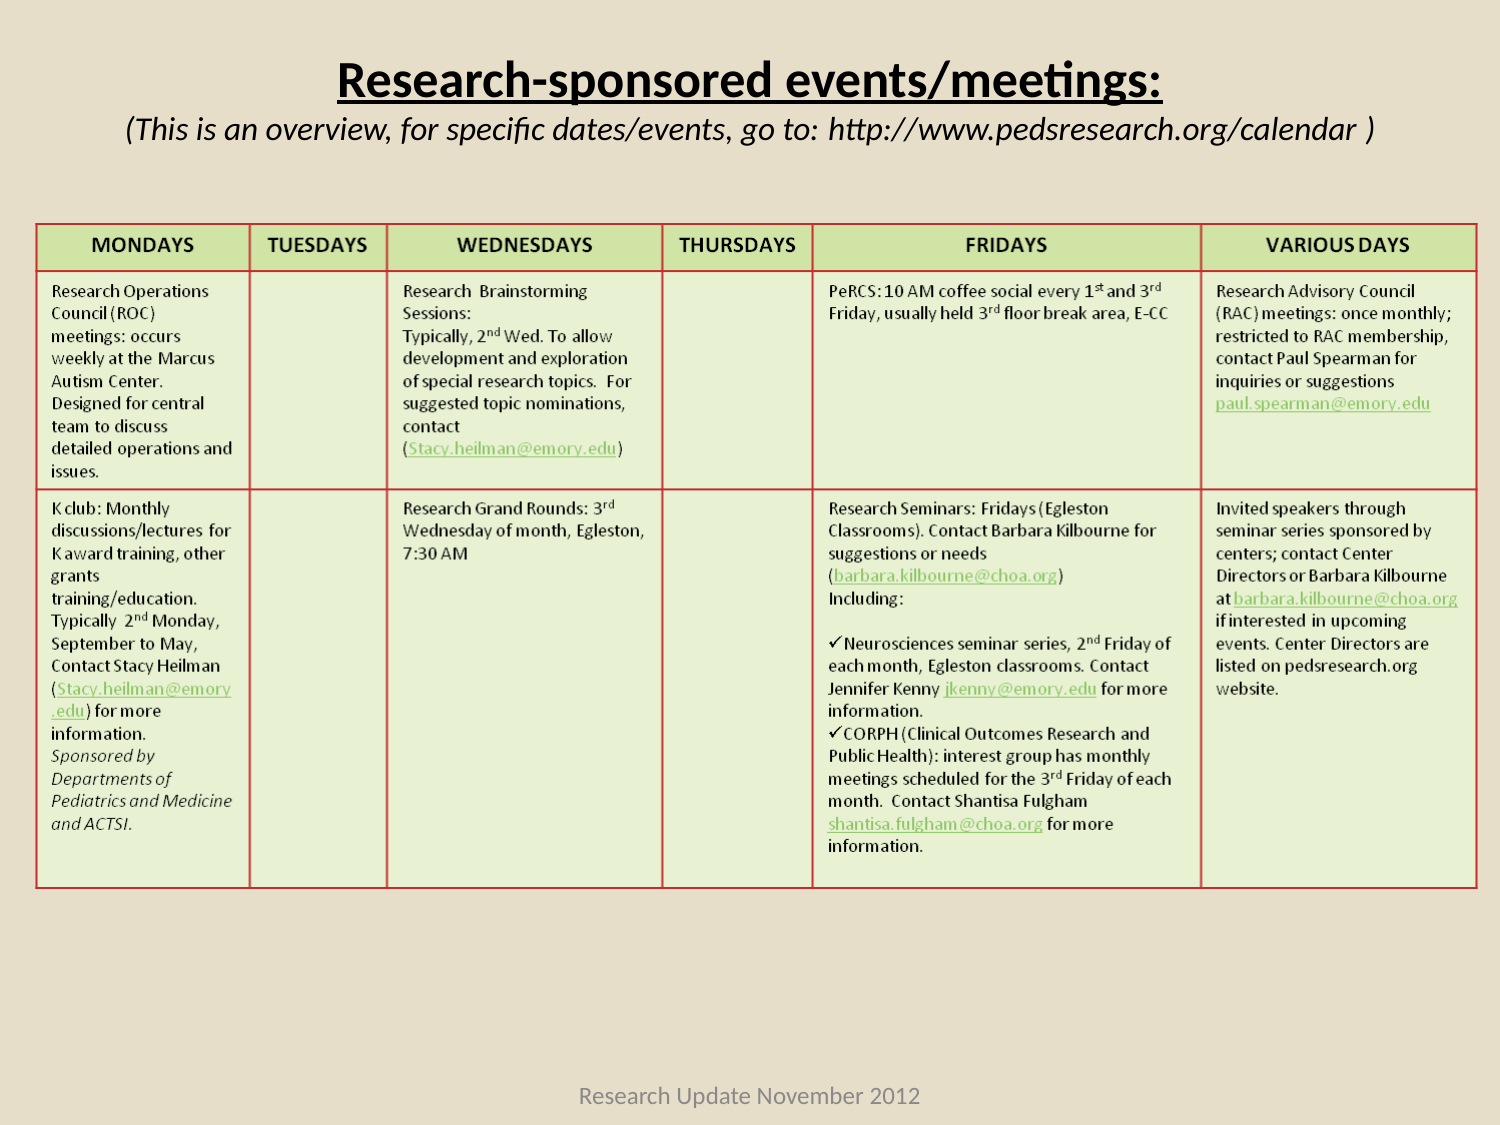

# Research-sponsored events/meetings: (This is an overview, for specific dates/events, go to: http://www.pedsresearch.org/calendar )
Research Update November 2012